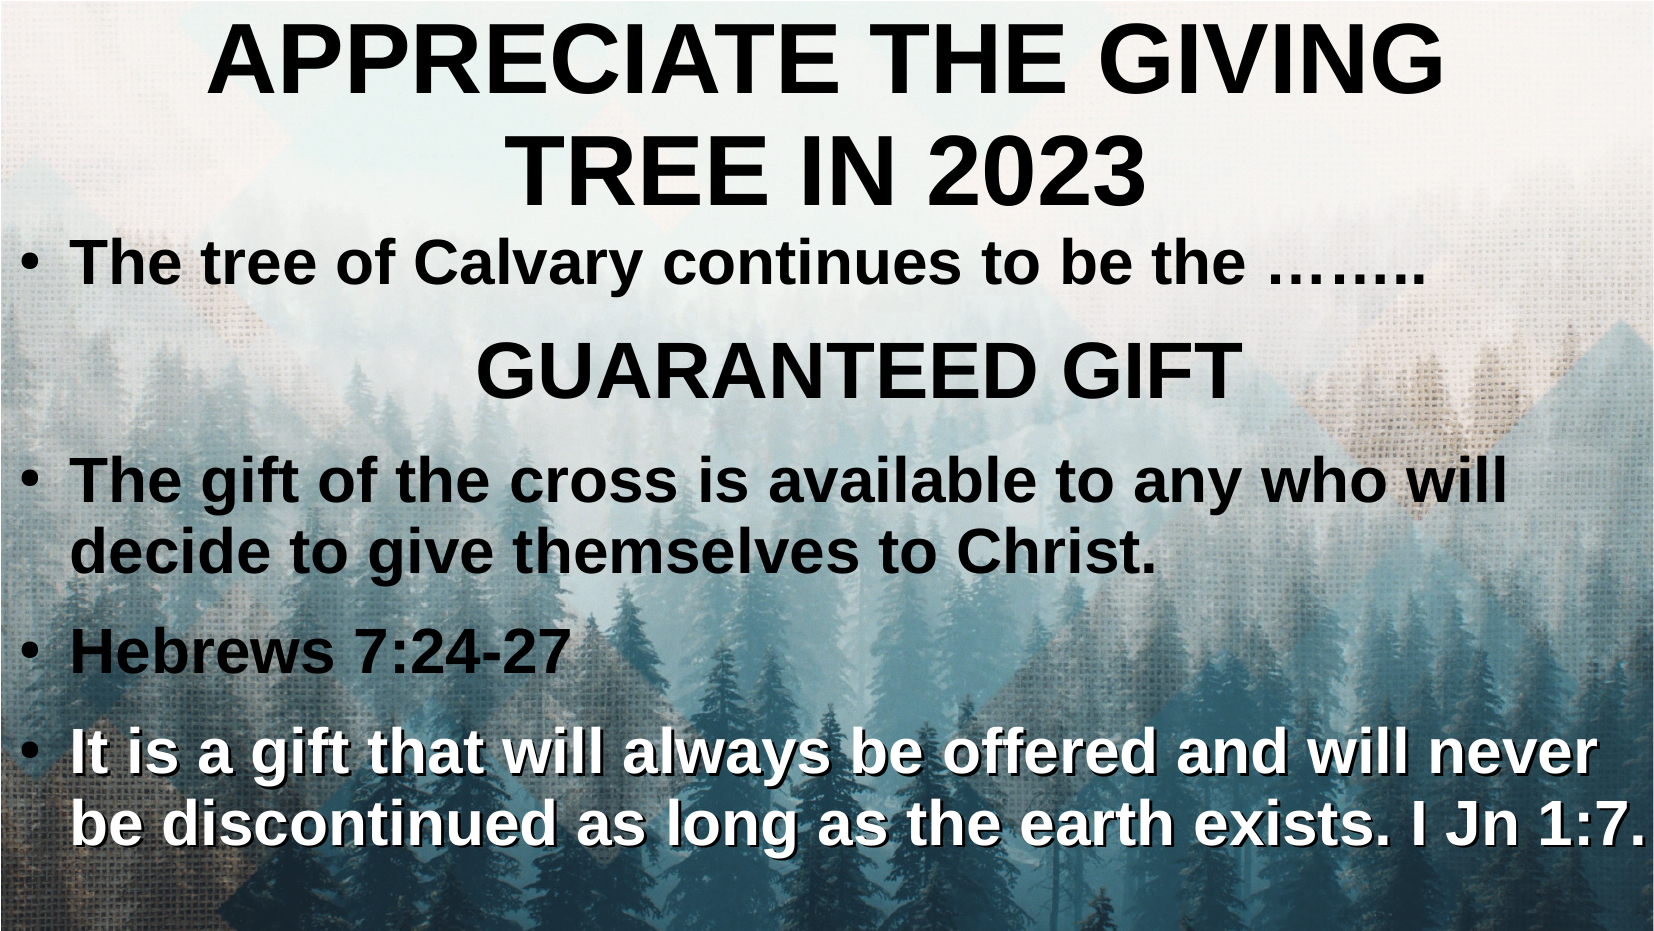

# APPRECIATE THE GIVING TREE IN 2023
The tree of Calvary continues to be the ……..
GUARANTEED GIFT
The gift of the cross is available to any who will decide to give themselves to Christ.
Hebrews 7:24-27
It is a gift that will always be offered and will never be discontinued as long as the earth exists. I Jn 1:7.